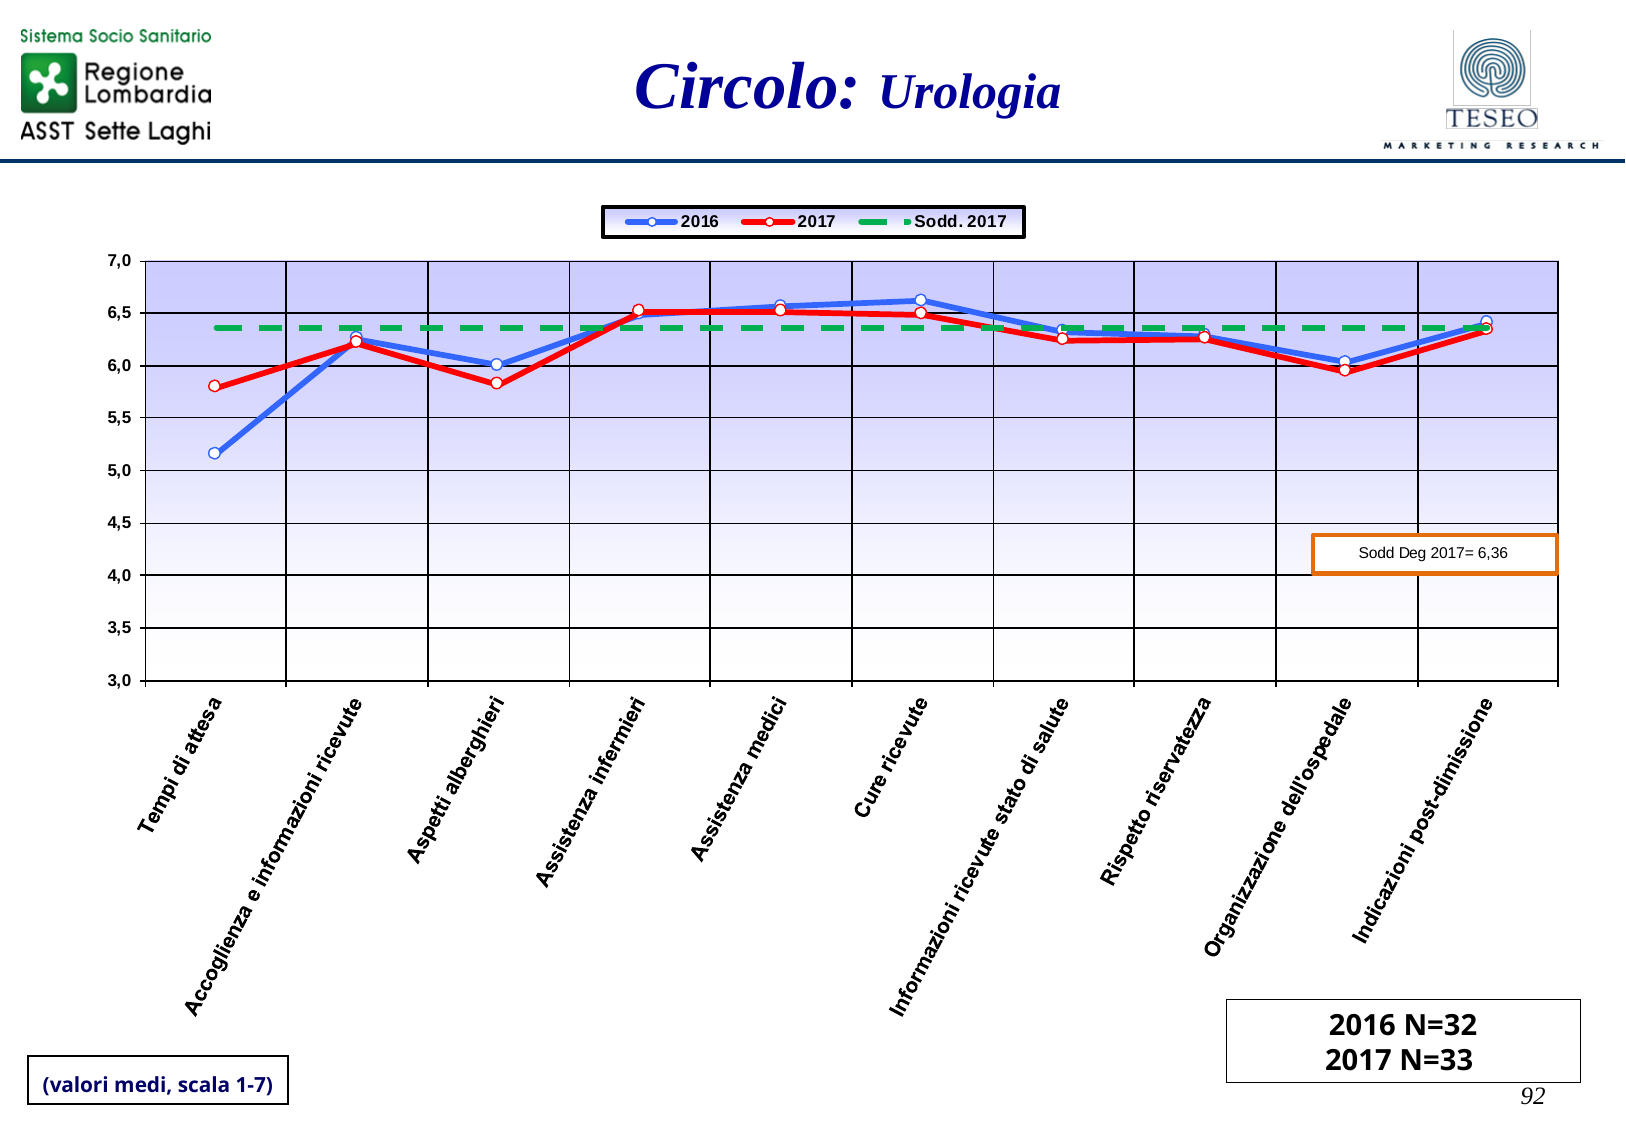

Circolo: Urologia
2016 N=32
2017 N=33
(valori medi, scala 1-7)